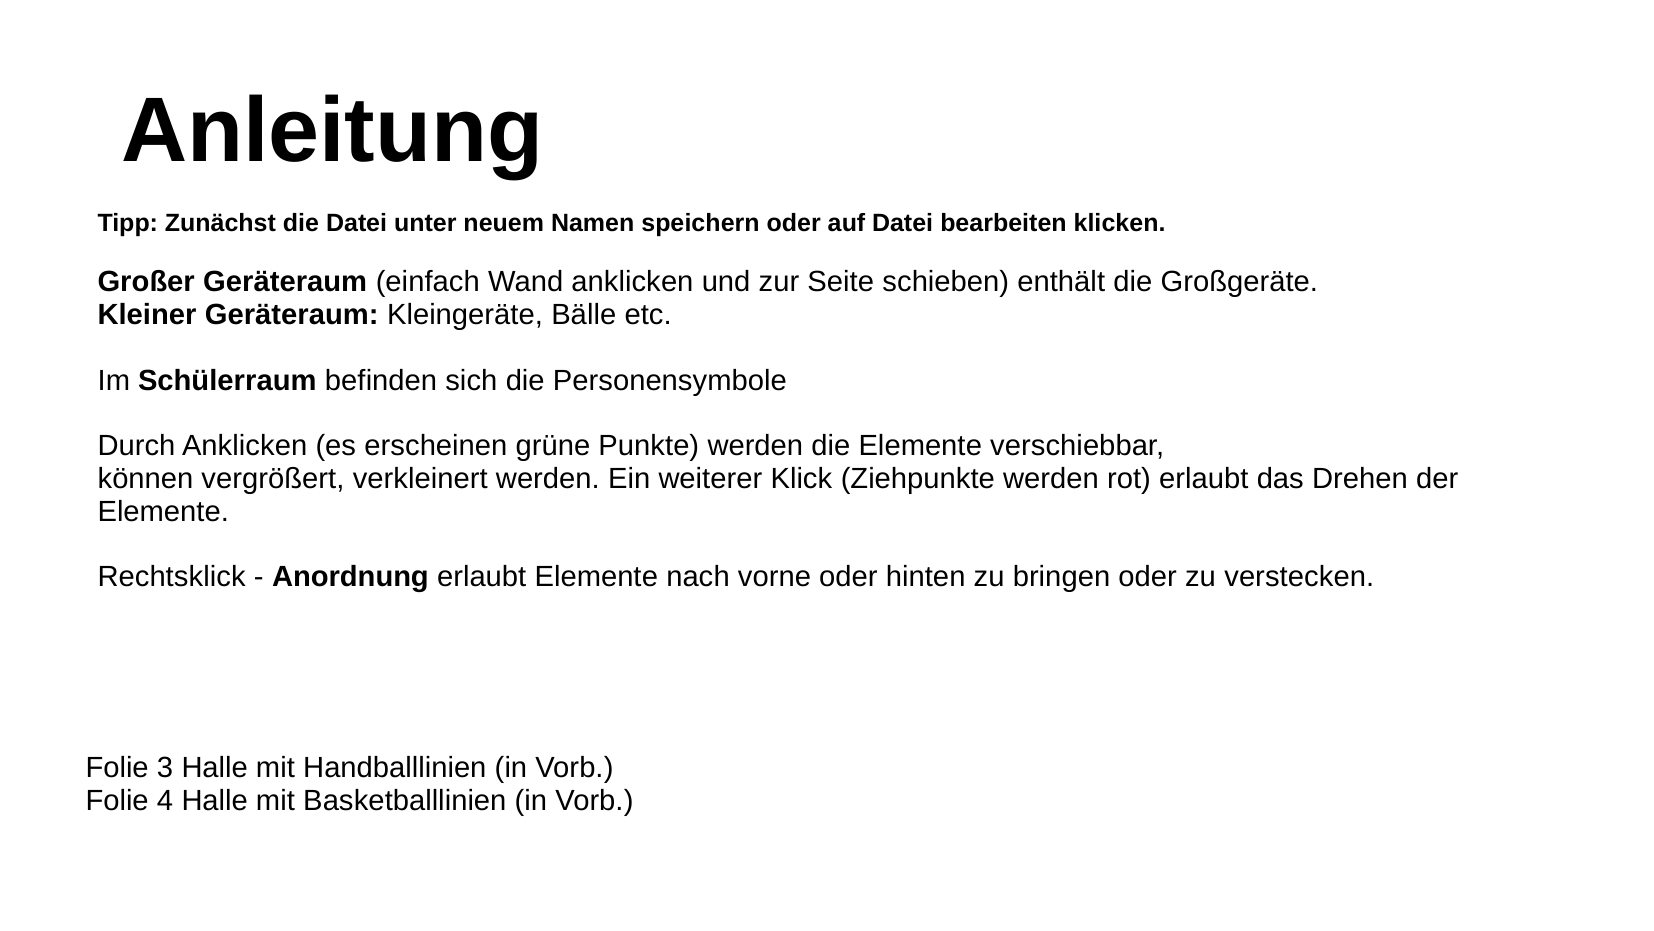

Anleitung
Tipp: Zunächst die Datei unter neuem Namen speichern oder auf Datei bearbeiten klicken.
Großer Geräteraum (einfach Wand anklicken und zur Seite schieben) enthält die Großgeräte.
Kleiner Geräteraum: Kleingeräte, Bälle etc.
Im Schülerraum befinden sich die Personensymbole
Durch Anklicken (es erscheinen grüne Punkte) werden die Elemente verschiebbar,
können vergrößert, verkleinert werden. Ein weiterer Klick (Ziehpunkte werden rot) erlaubt das Drehen der Elemente.
Rechtsklick - Anordnung erlaubt Elemente nach vorne oder hinten zu bringen oder zu verstecken.
Folie 3 Halle mit Handballlinien (in Vorb.)
Folie 4 Halle mit Basketballlinien (in Vorb.)